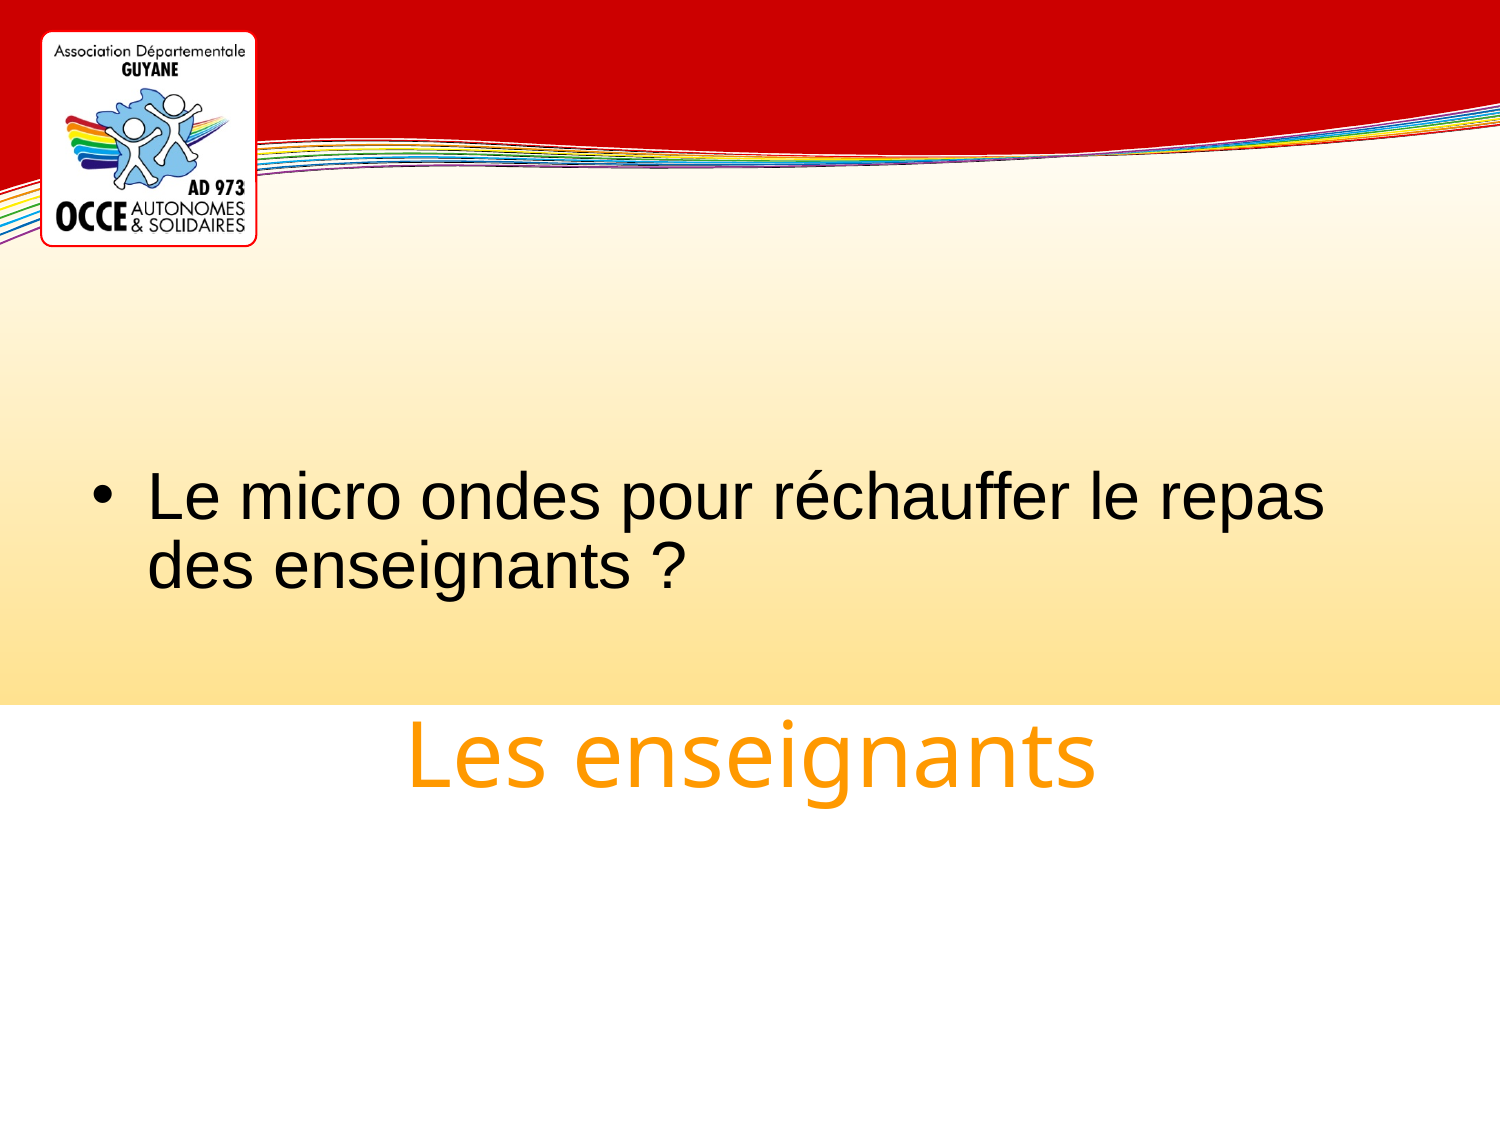

# Le micro ondes pour réchauffer le repas des enseignants ?
Les enseignants